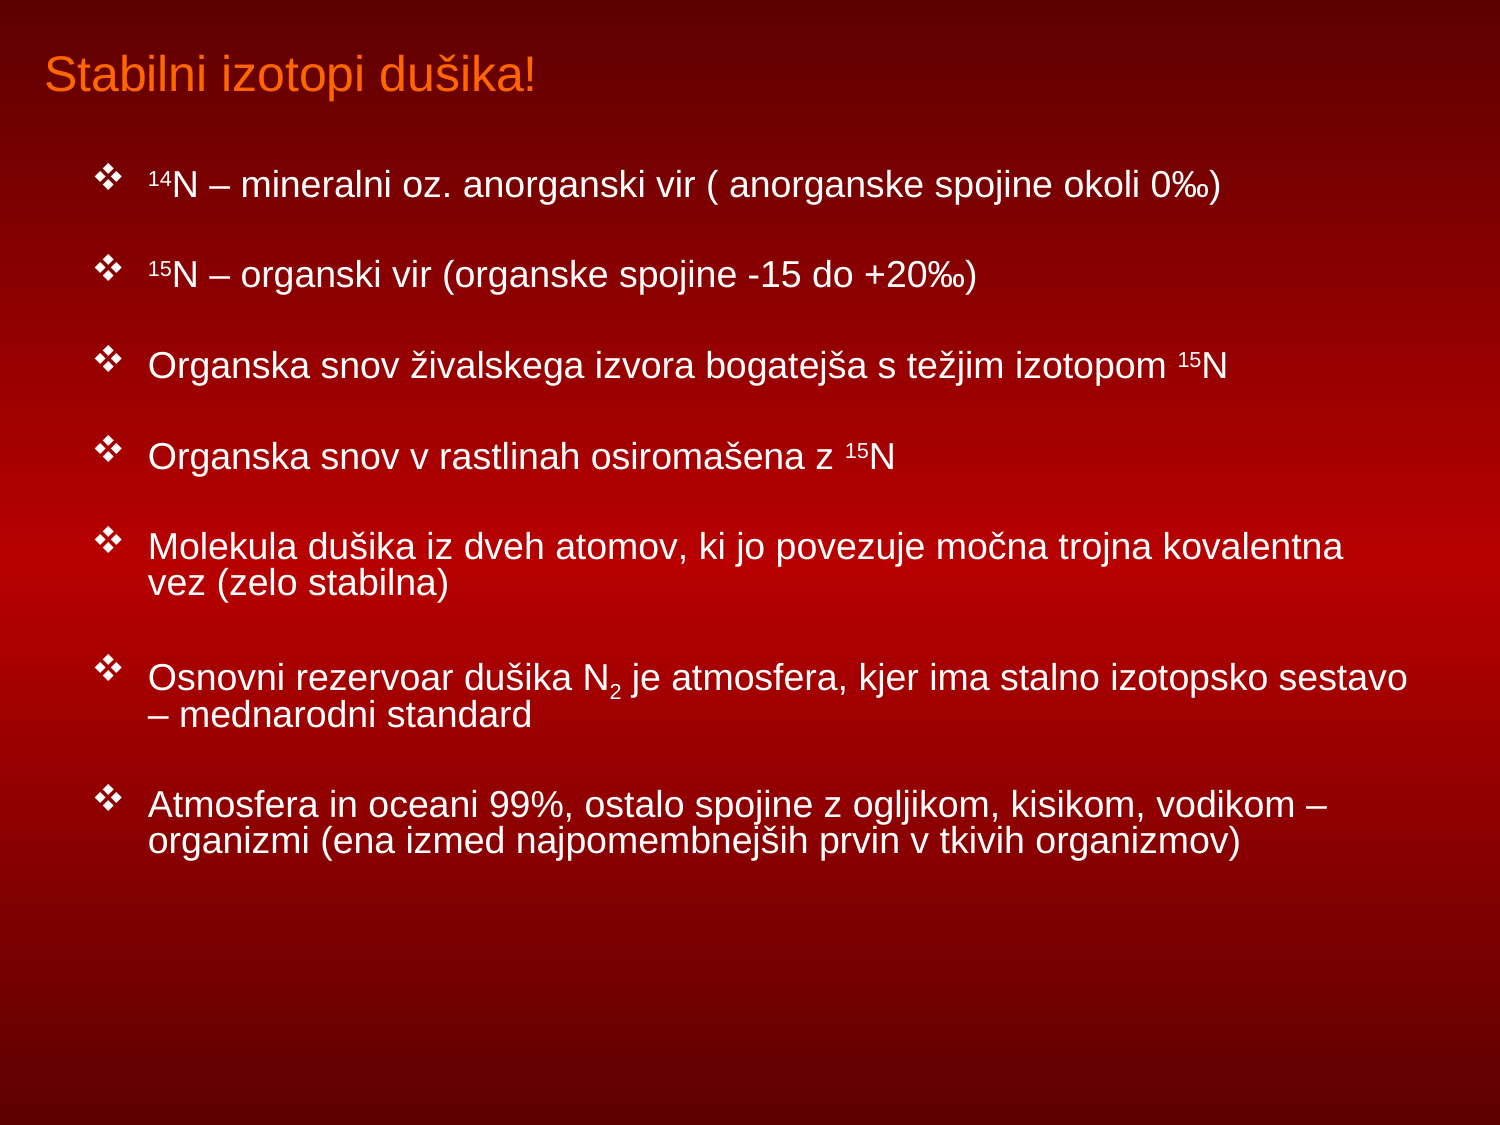

# Stabilni izotopi dušika!
14N – mineralni oz. anorganski vir ( anorganske spojine okoli 0‰)
15N – organski vir (organske spojine -15 do +20‰)
Organska snov živalskega izvora bogatejša s težjim izotopom 15N
Organska snov v rastlinah osiromašena z 15N
Molekula dušika iz dveh atomov, ki jo povezuje močna trojna kovalentna vez (zelo stabilna)
Osnovni rezervoar dušika N2 je atmosfera, kjer ima stalno izotopsko sestavo – mednarodni standard
Atmosfera in oceani 99%, ostalo spojine z ogljikom, kisikom, vodikom – organizmi (ena izmed najpomembnejših prvin v tkivih organizmov)